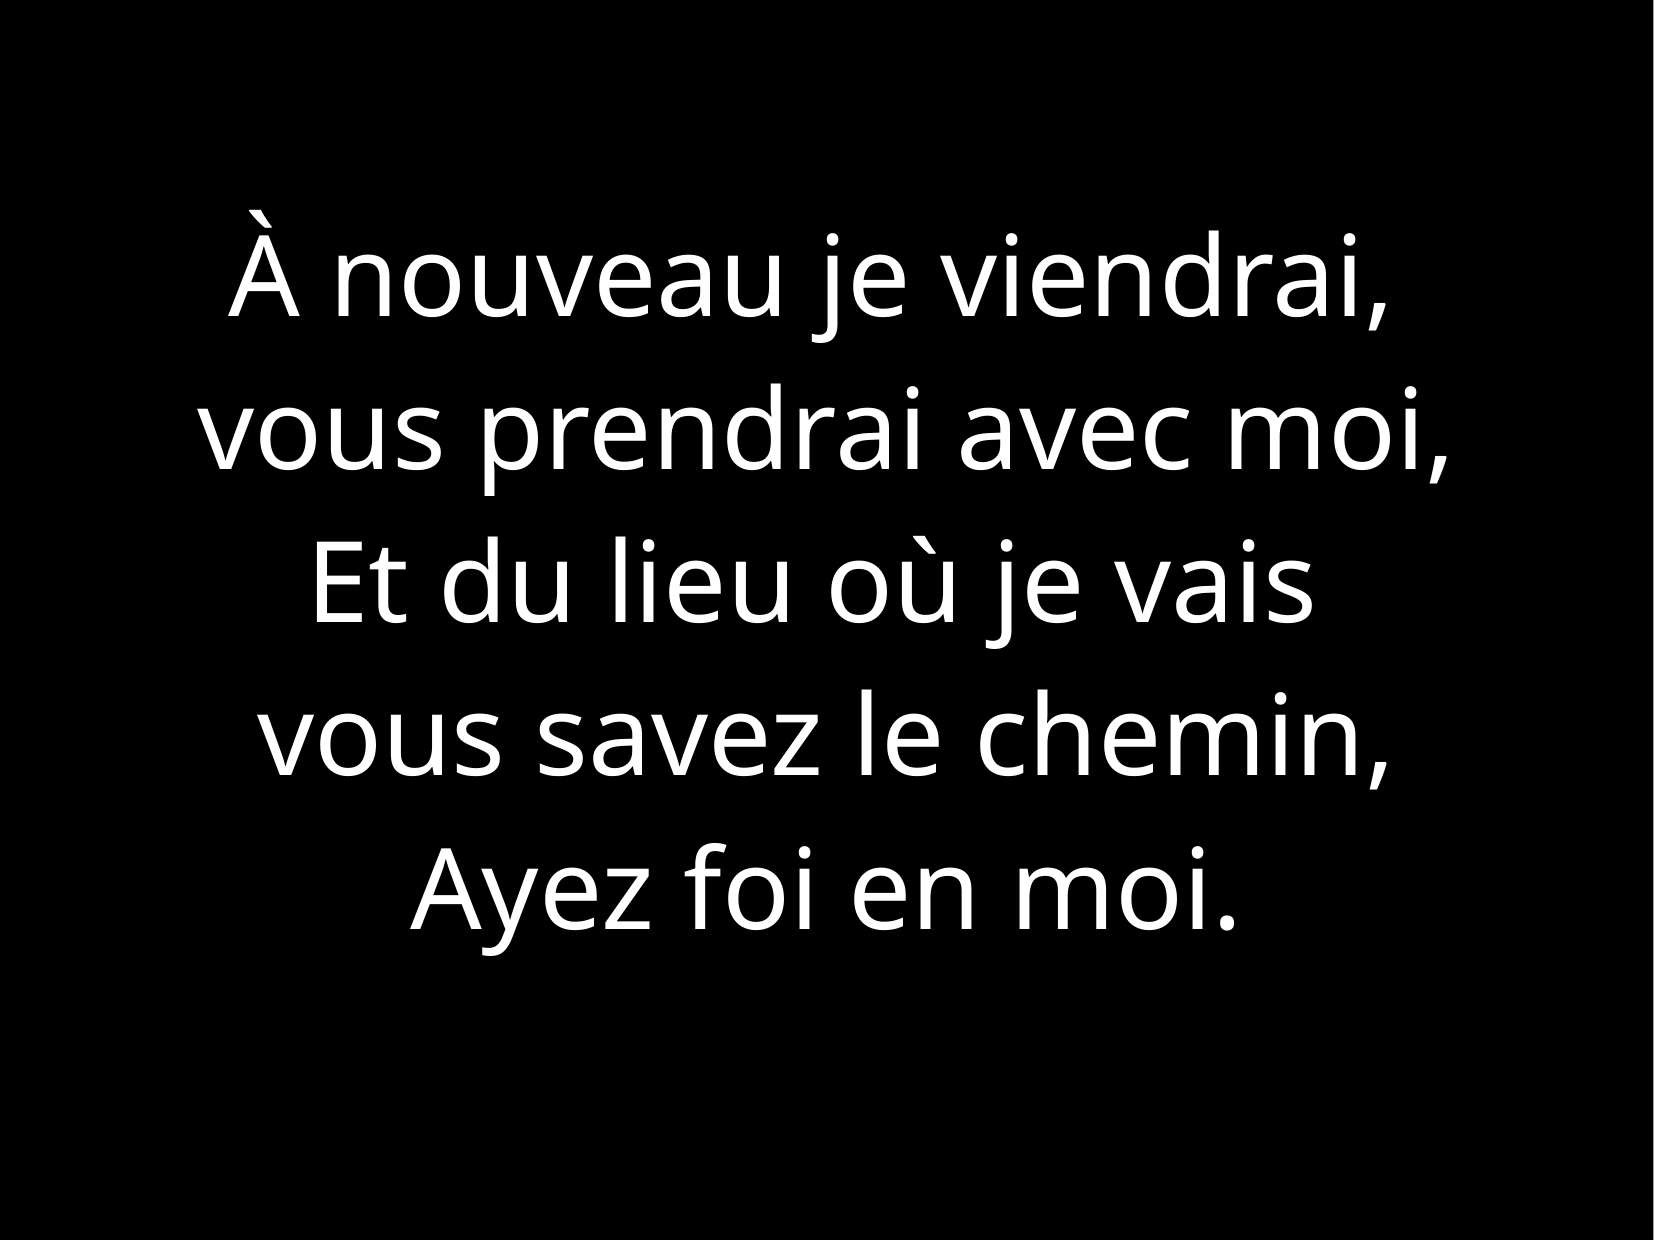

# À nouveau je viendrai,
vous prendrai avec moi,
Et du lieu où je vais
vous savez le chemin,
Ayez foi en moi.